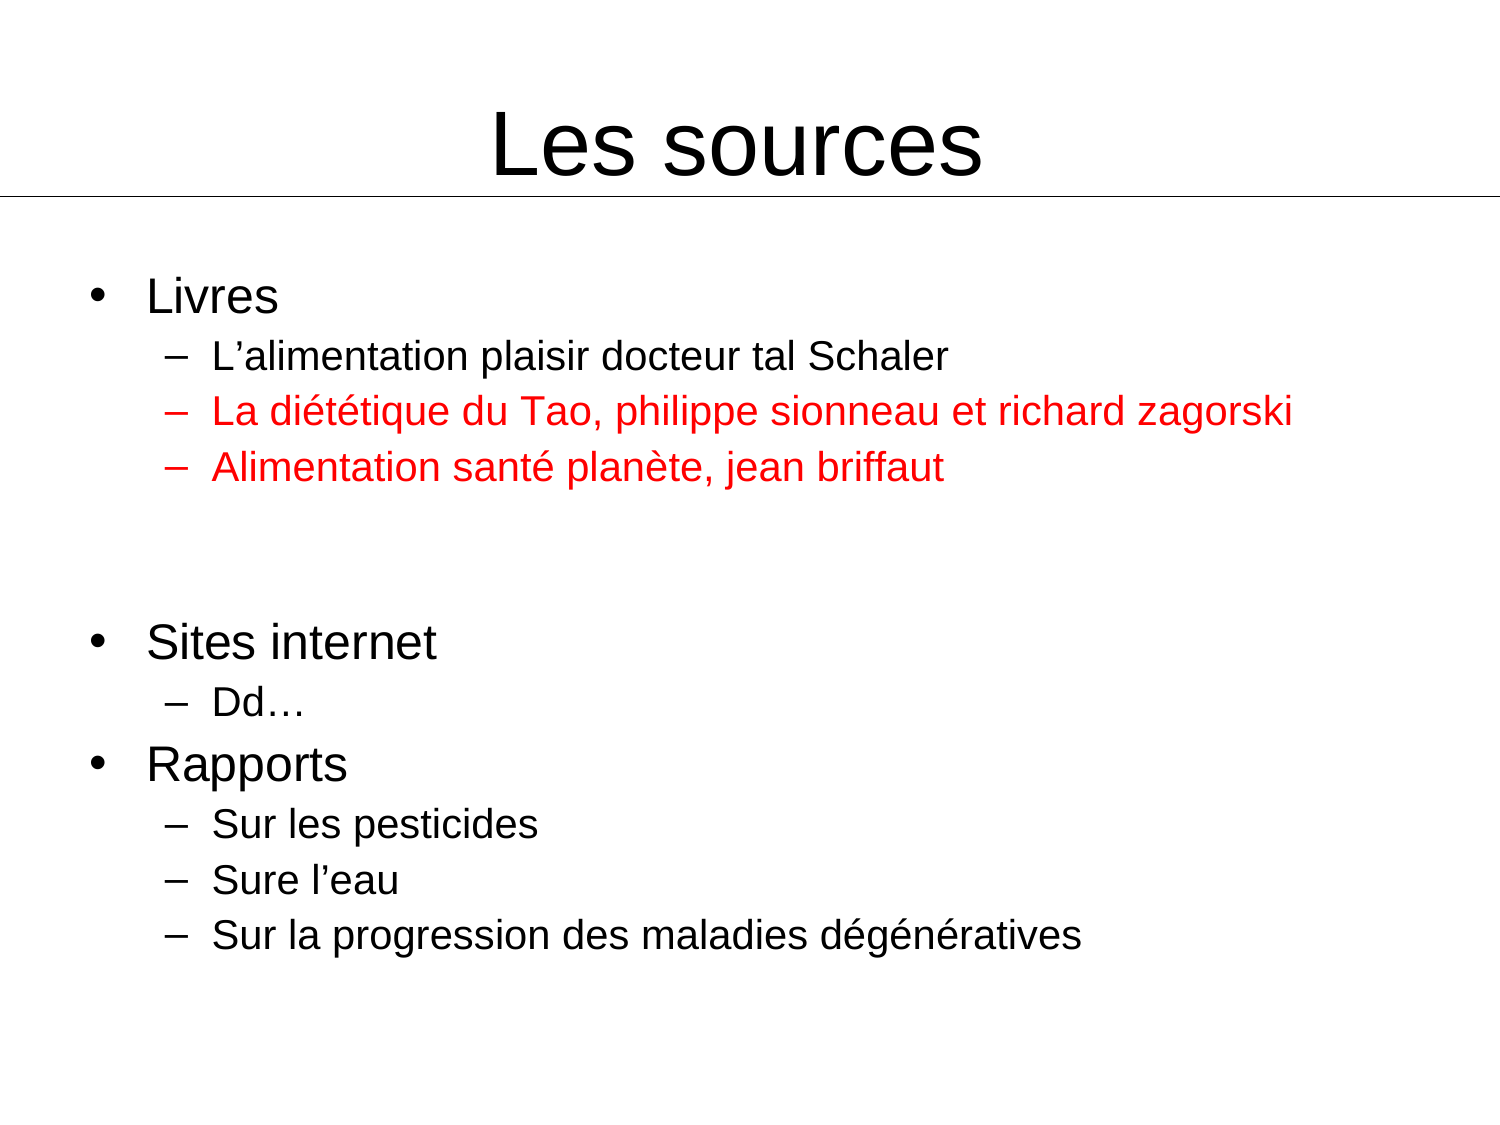

# Les sources
Livres
L’alimentation plaisir docteur tal Schaler
La diététique du Tao, philippe sionneau et richard zagorski
Alimentation santé planète, jean briffaut
Sites internet
Dd…
Rapports
Sur les pesticides
Sure l’eau
Sur la progression des maladies dégénératives